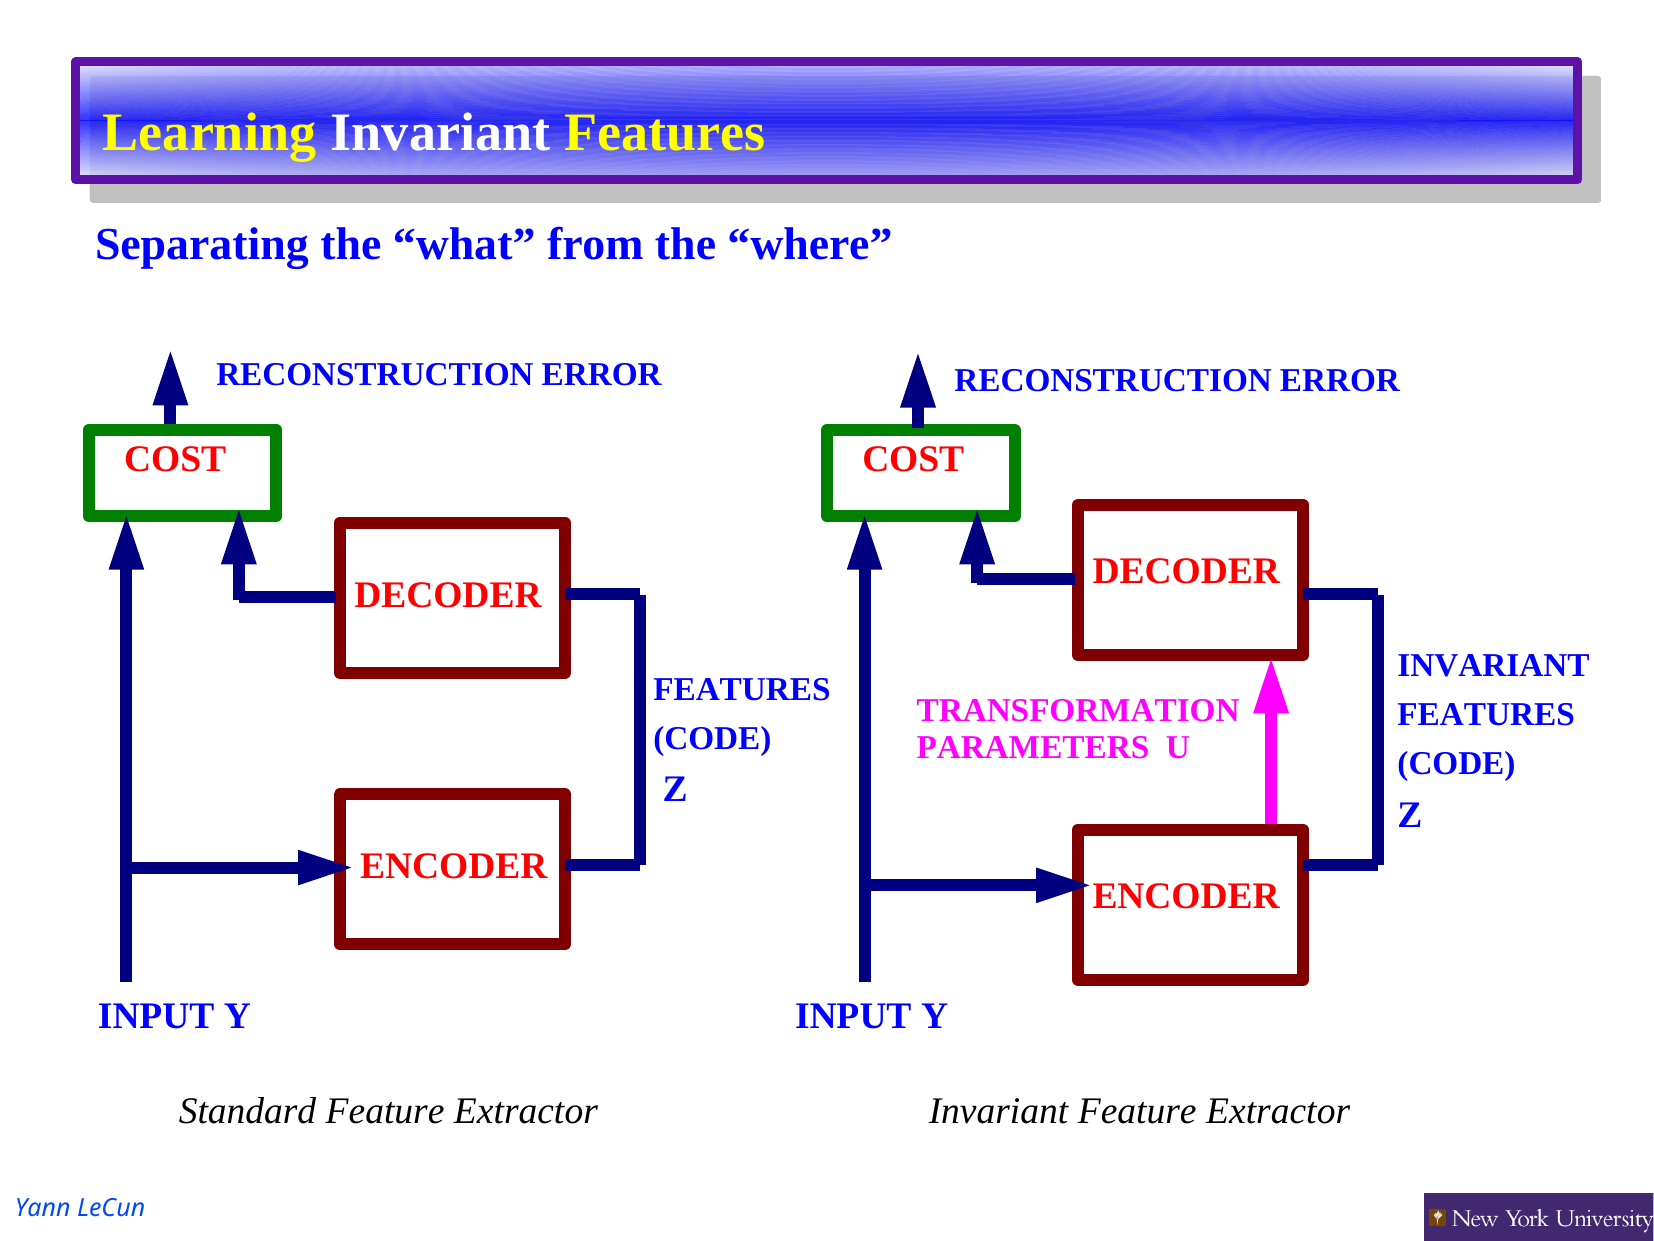

# Learning Invariant Features
Separating the “what” from the “where”
RECONSTRUCTION ERROR
COST
DECODER
FEATURES
(CODE)
 Z
ENCODER
INPUT Y
RECONSTRUCTION ERROR
COST
DECODER
INVARIANT
FEATURES
(CODE)
Z
TRANSFORMATION PARAMETERS U
ENCODER
INPUT Y
Standard Feature Extractor
Invariant Feature Extractor